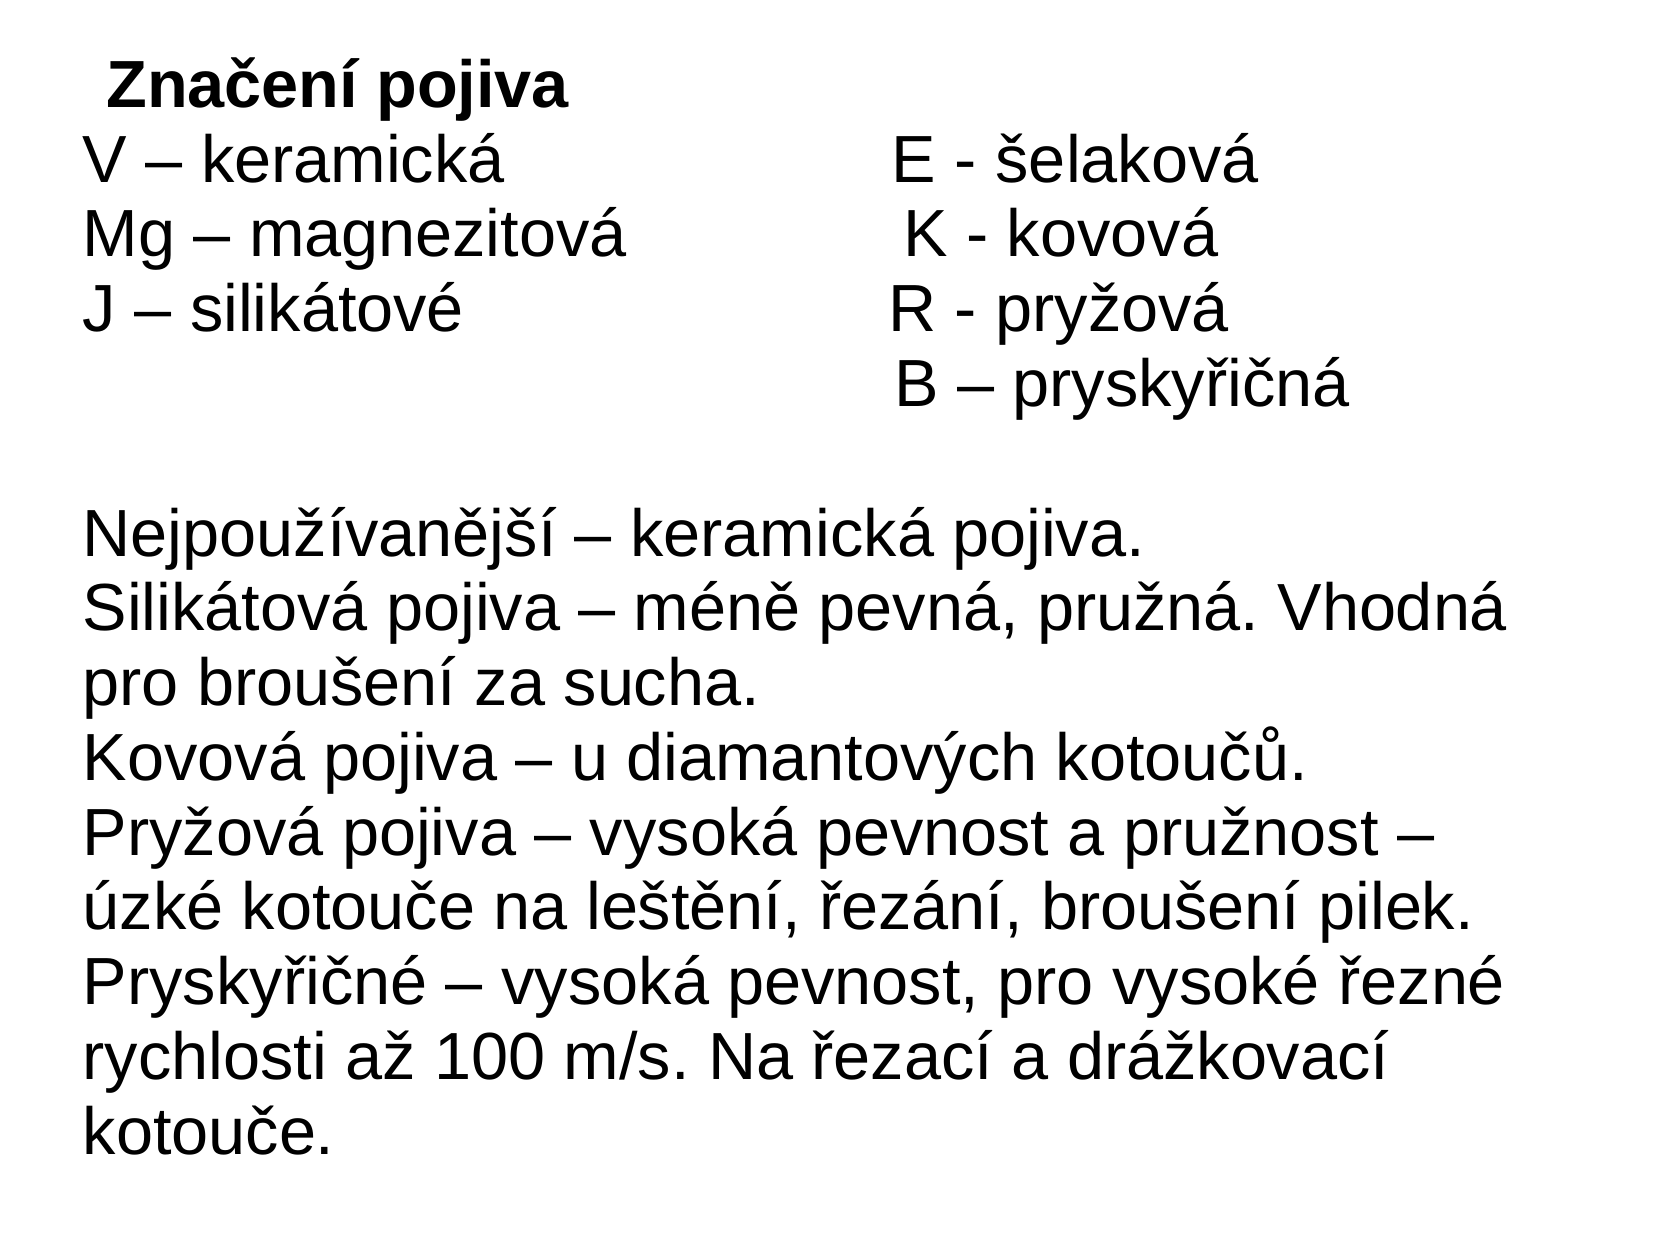

# Značení pojiva
V – keramická E - šelaková
Mg – magnezitová K - kovová
J – silikátové R - pryžová B – pryskyřičná
Nejpoužívanější – keramická pojiva.
Silikátová pojiva – méně pevná, pružná. Vhodná pro broušení za sucha.
Kovová pojiva – u diamantových kotoučů.
Pryžová pojiva – vysoká pevnost a pružnost – úzké kotouče na leštění, řezání, broušení pilek.
Pryskyřičné – vysoká pevnost, pro vysoké řezné rychlosti až 100 m/s. Na řezací a drážkovací kotouče.